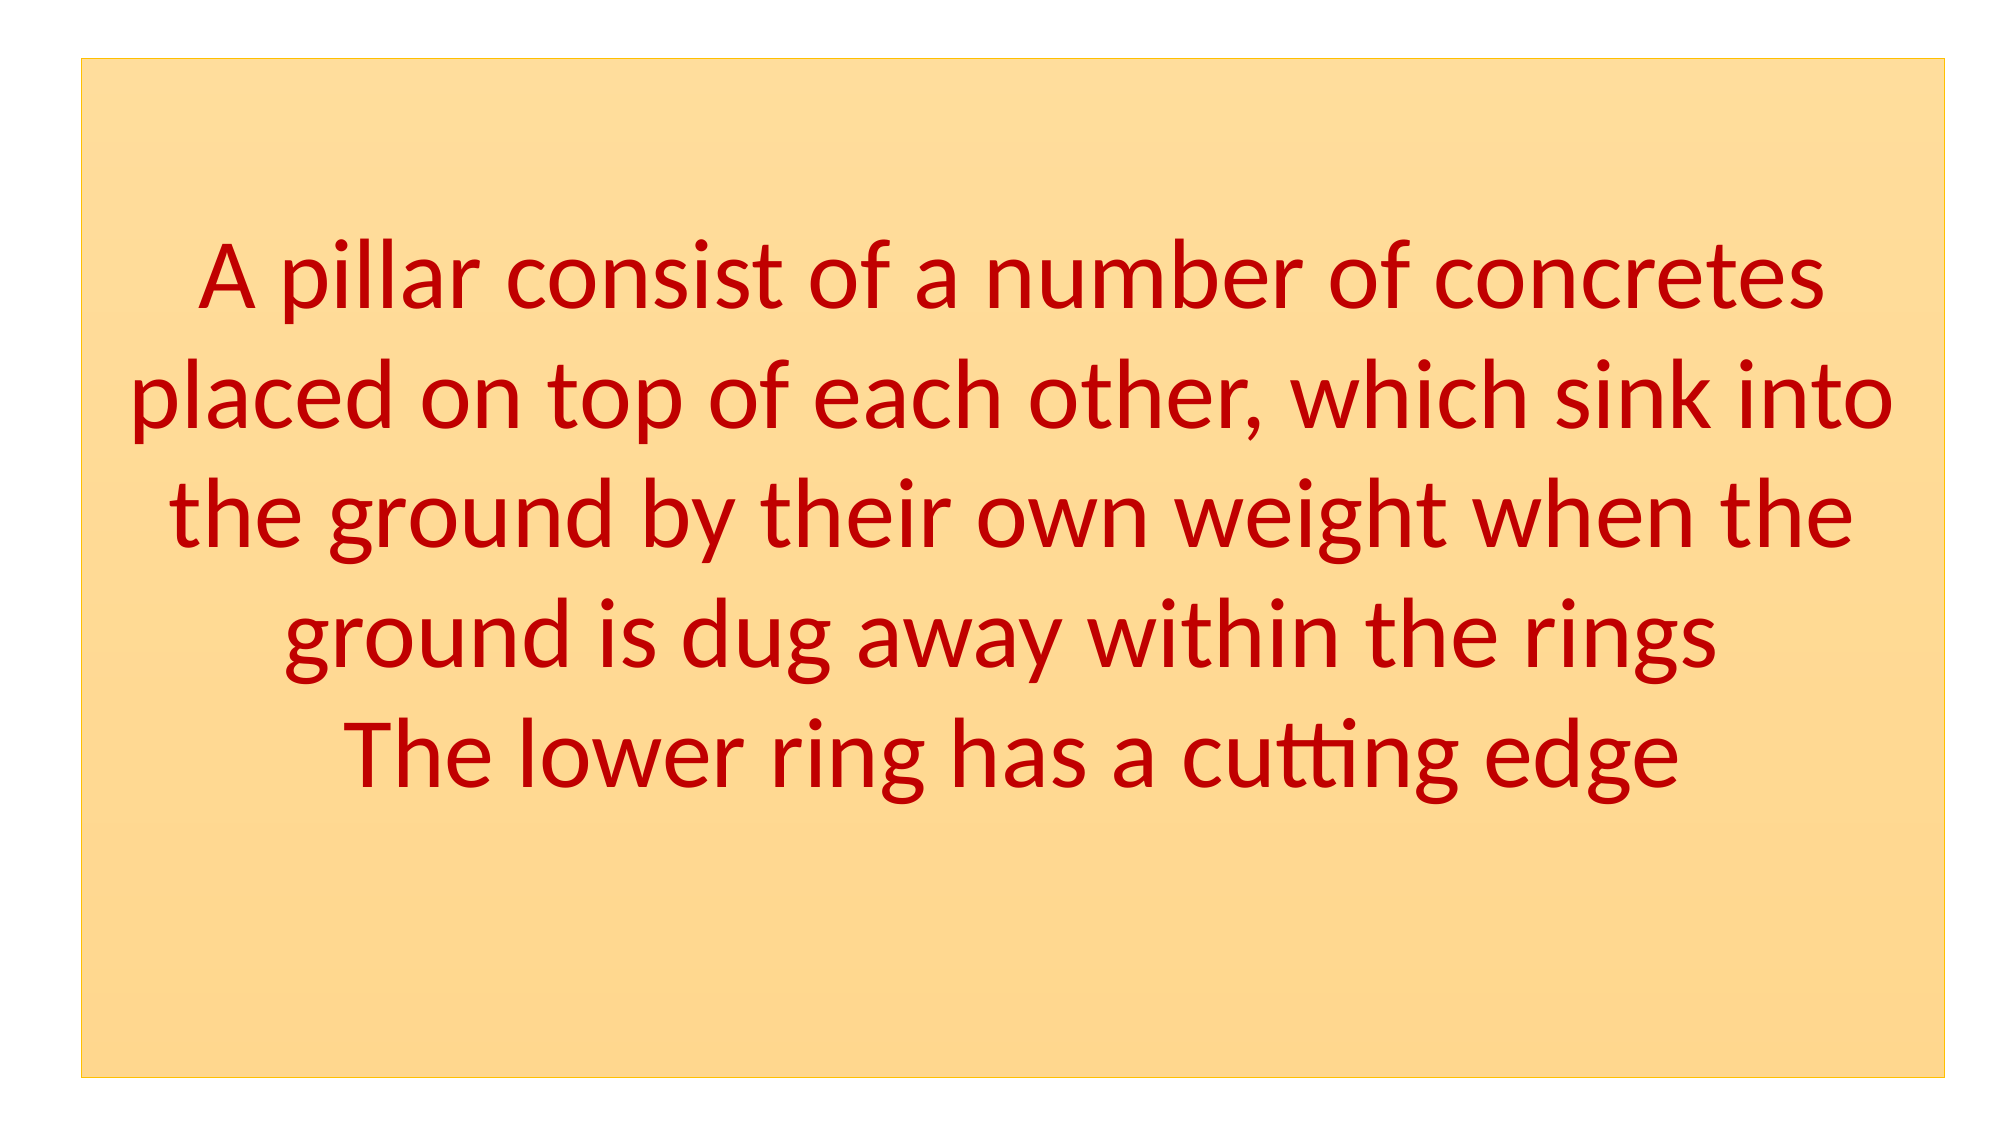

A pillar consist of a number of concretes placed on top of each other, which sink into the ground by their own weight when the ground is dug away within the rings
The lower ring has a cutting edge